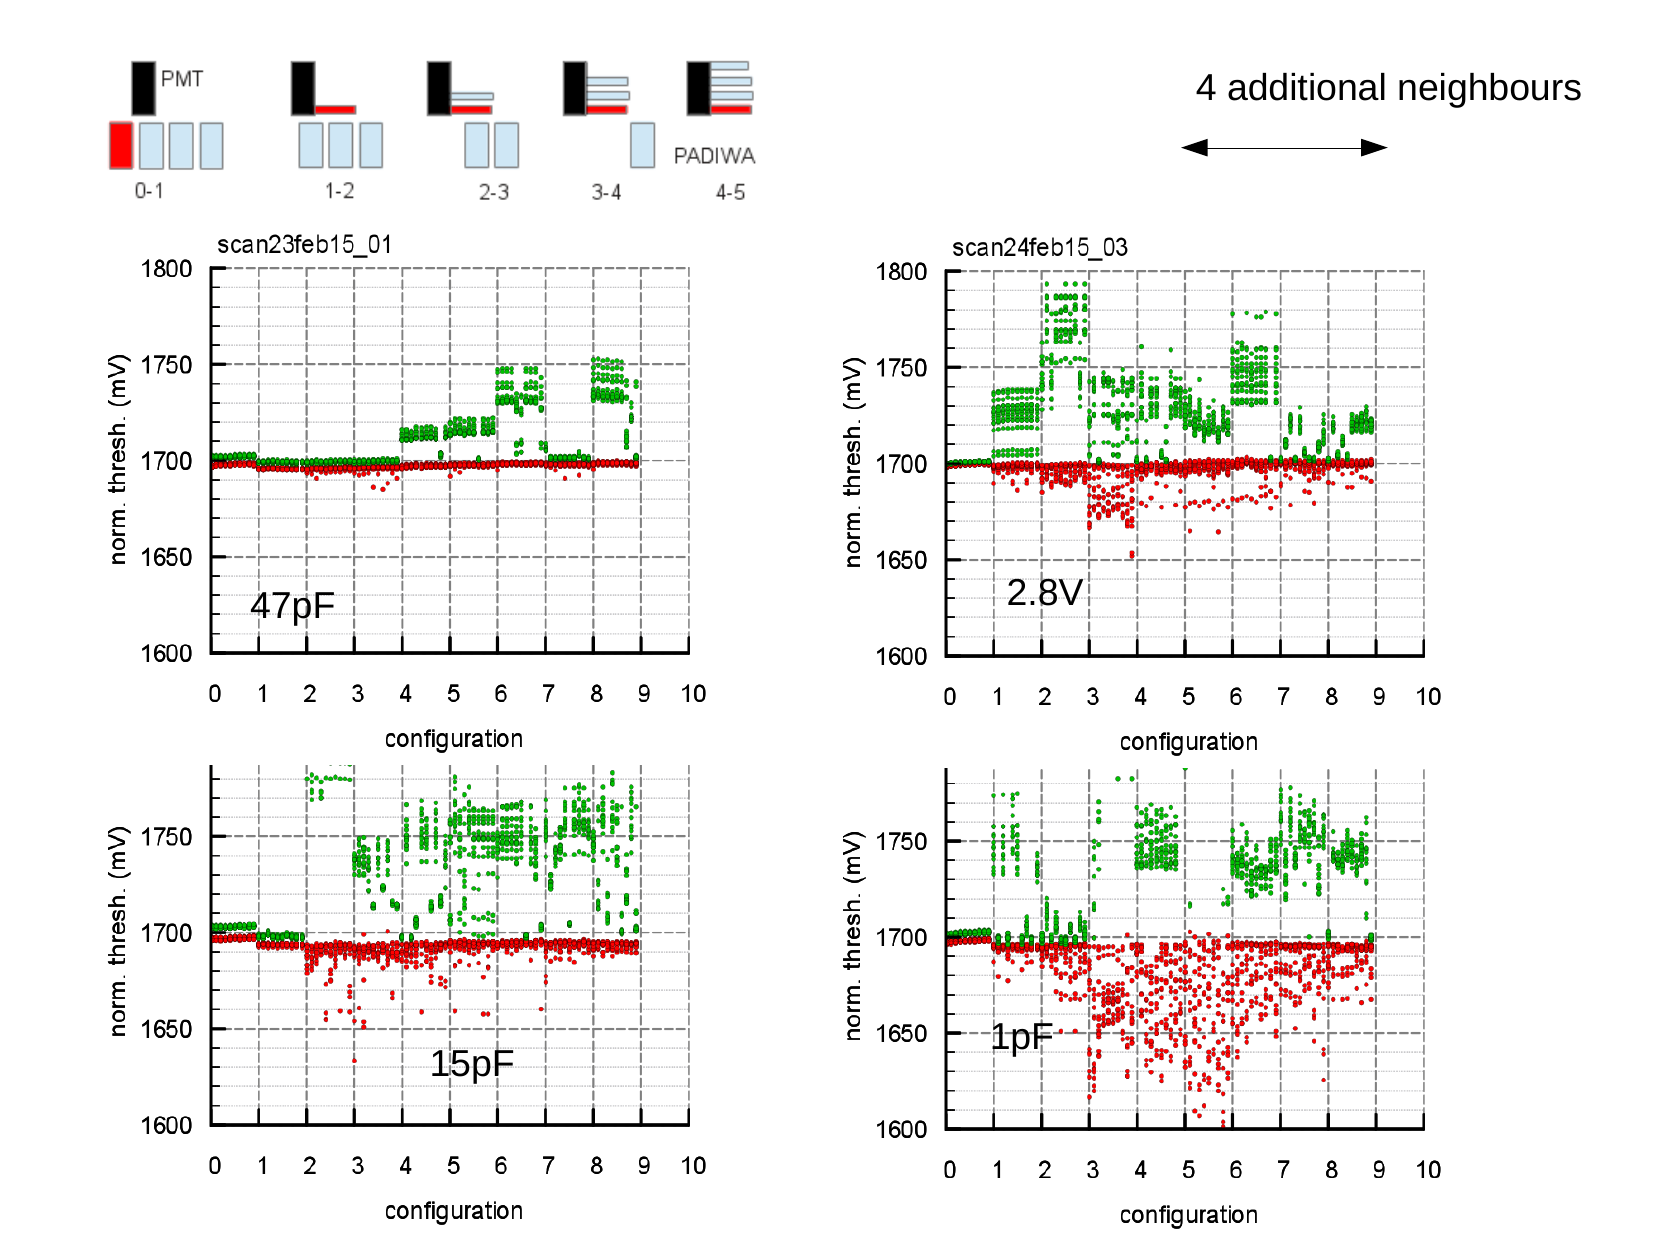

4 additional neighbours
2.8V
47pF
1pF
15pF